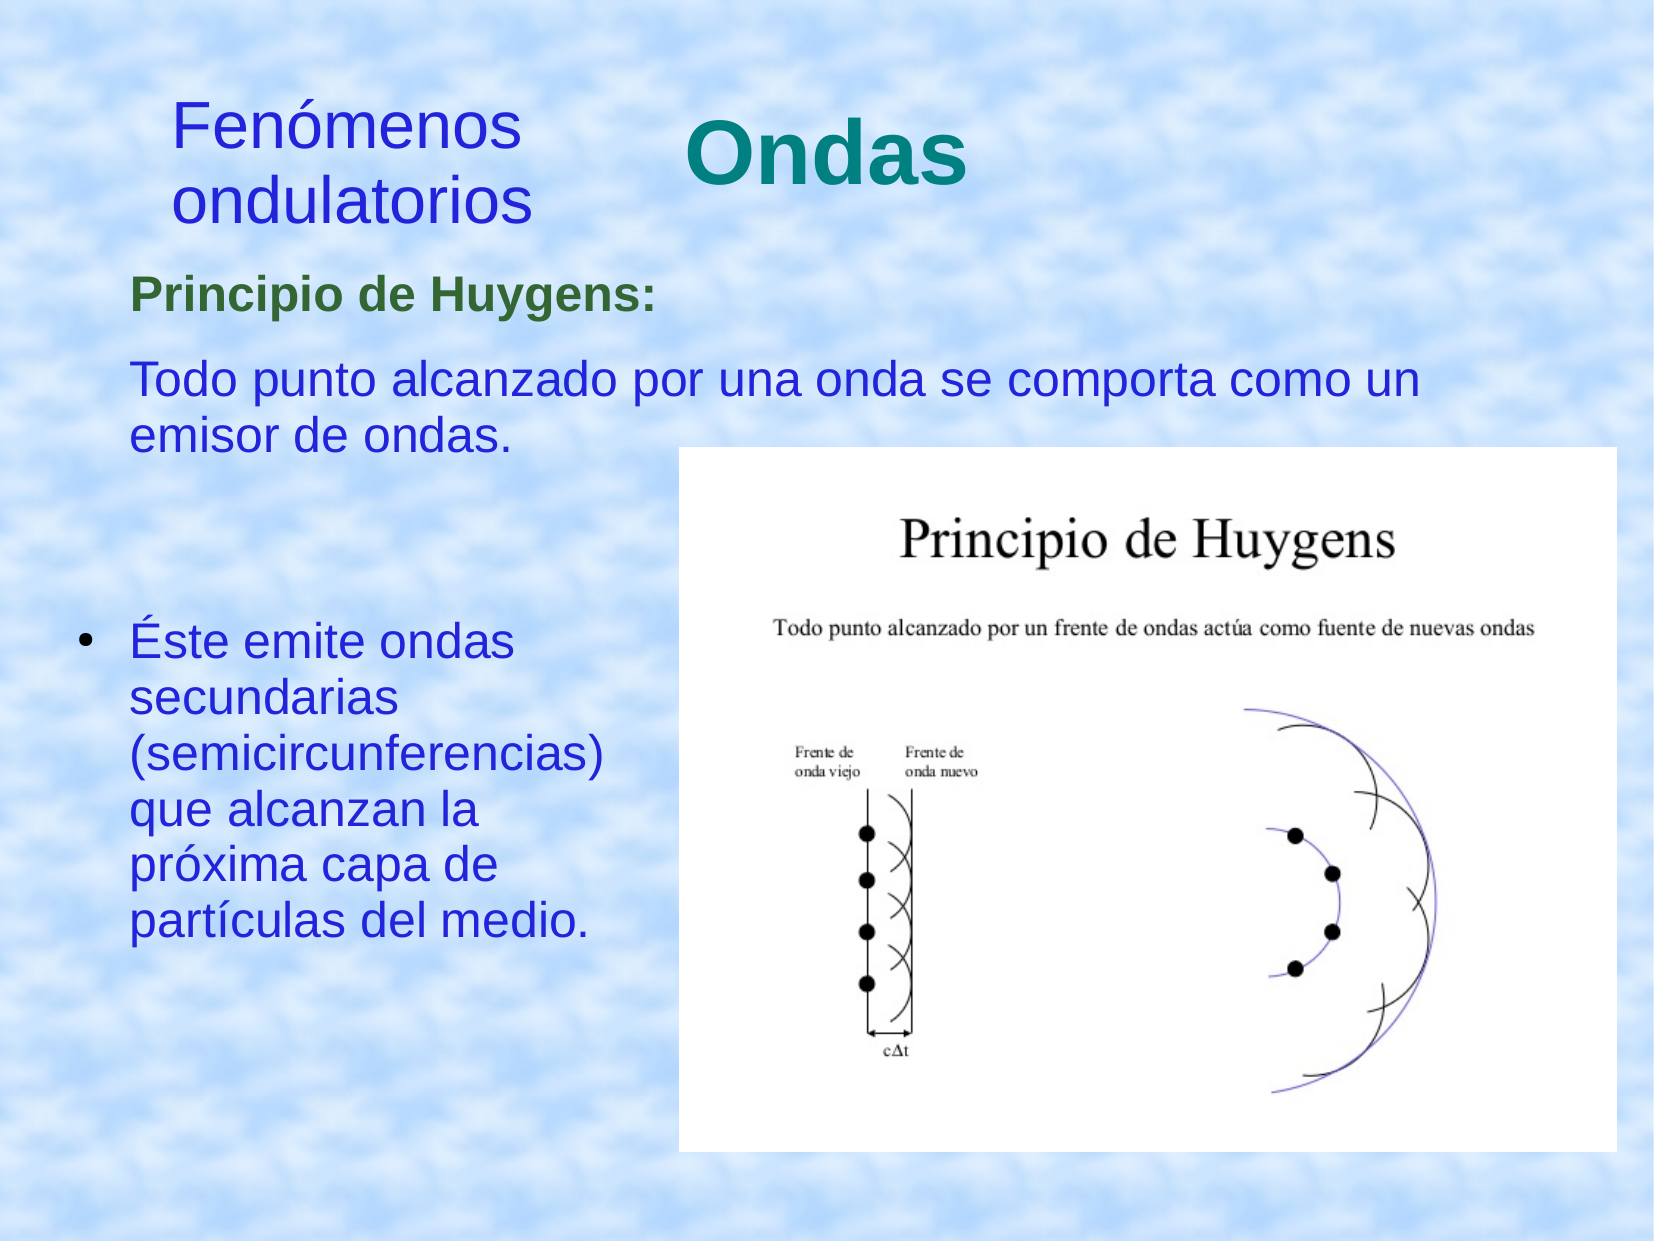

# Ondas
Fenómenos ondulatorios
Principio de Huygens:
Todo punto alcanzado por una onda se comporta como un emisor de ondas.
Éste emite ondas secundarias (semicircunferencias) que alcanzan la próxima capa de partículas del medio.